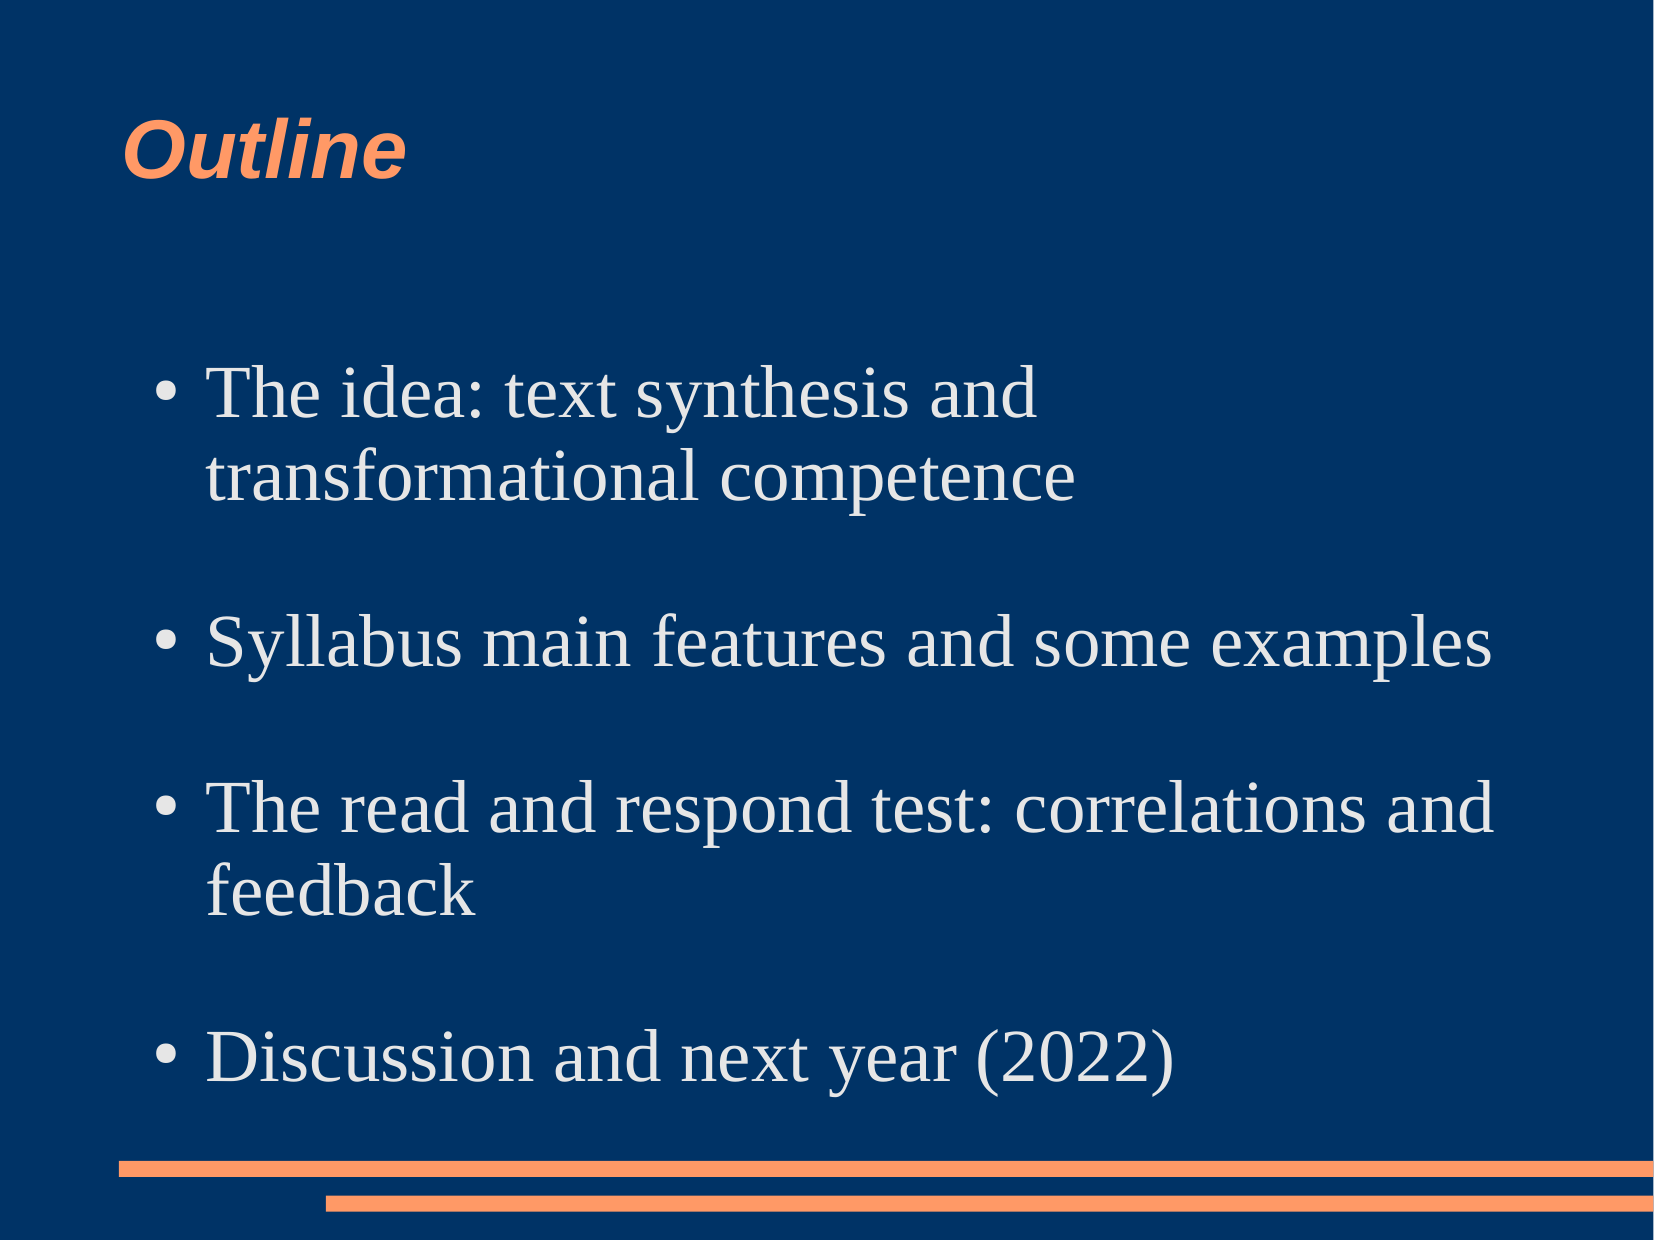

# Outline
The idea: text synthesis and transformational competence
Syllabus main features and some examples
The read and respond test: correlations and feedback
Discussion and next year (2022)